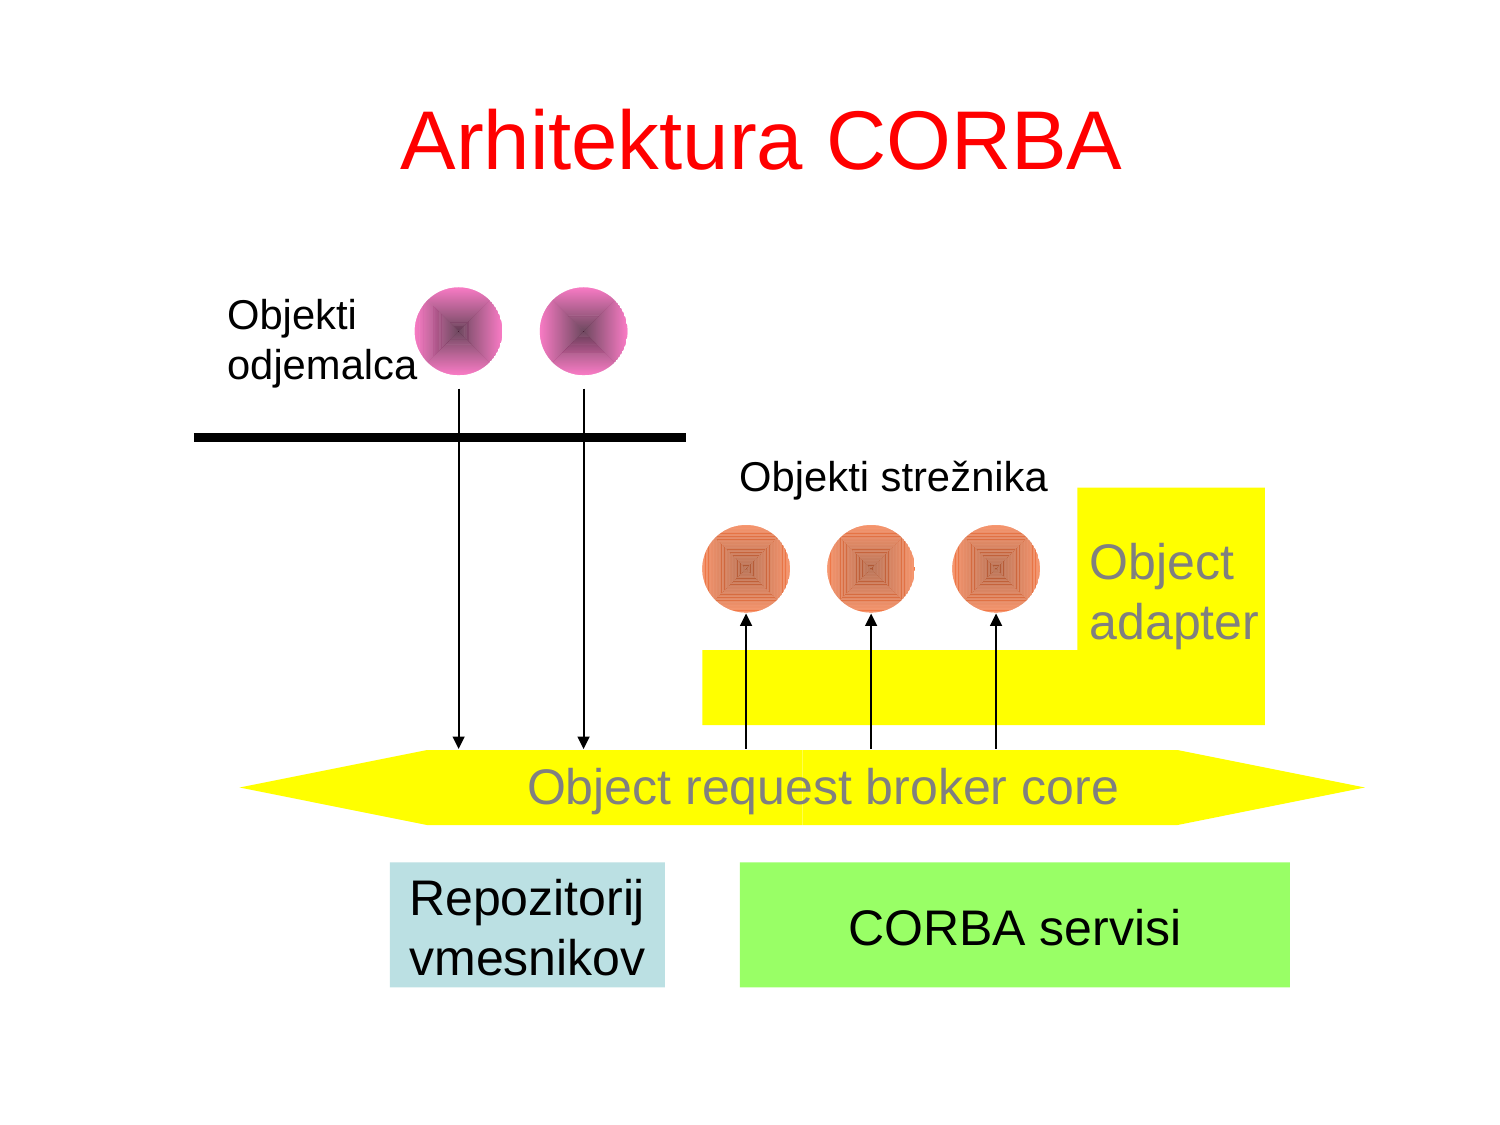

# Arhitektura CORBA
Objekti
odjemalca
Objekti strežnika
Object
adapter
Object request broker core
Repozitorij
vmesnikov
CORBA servisi